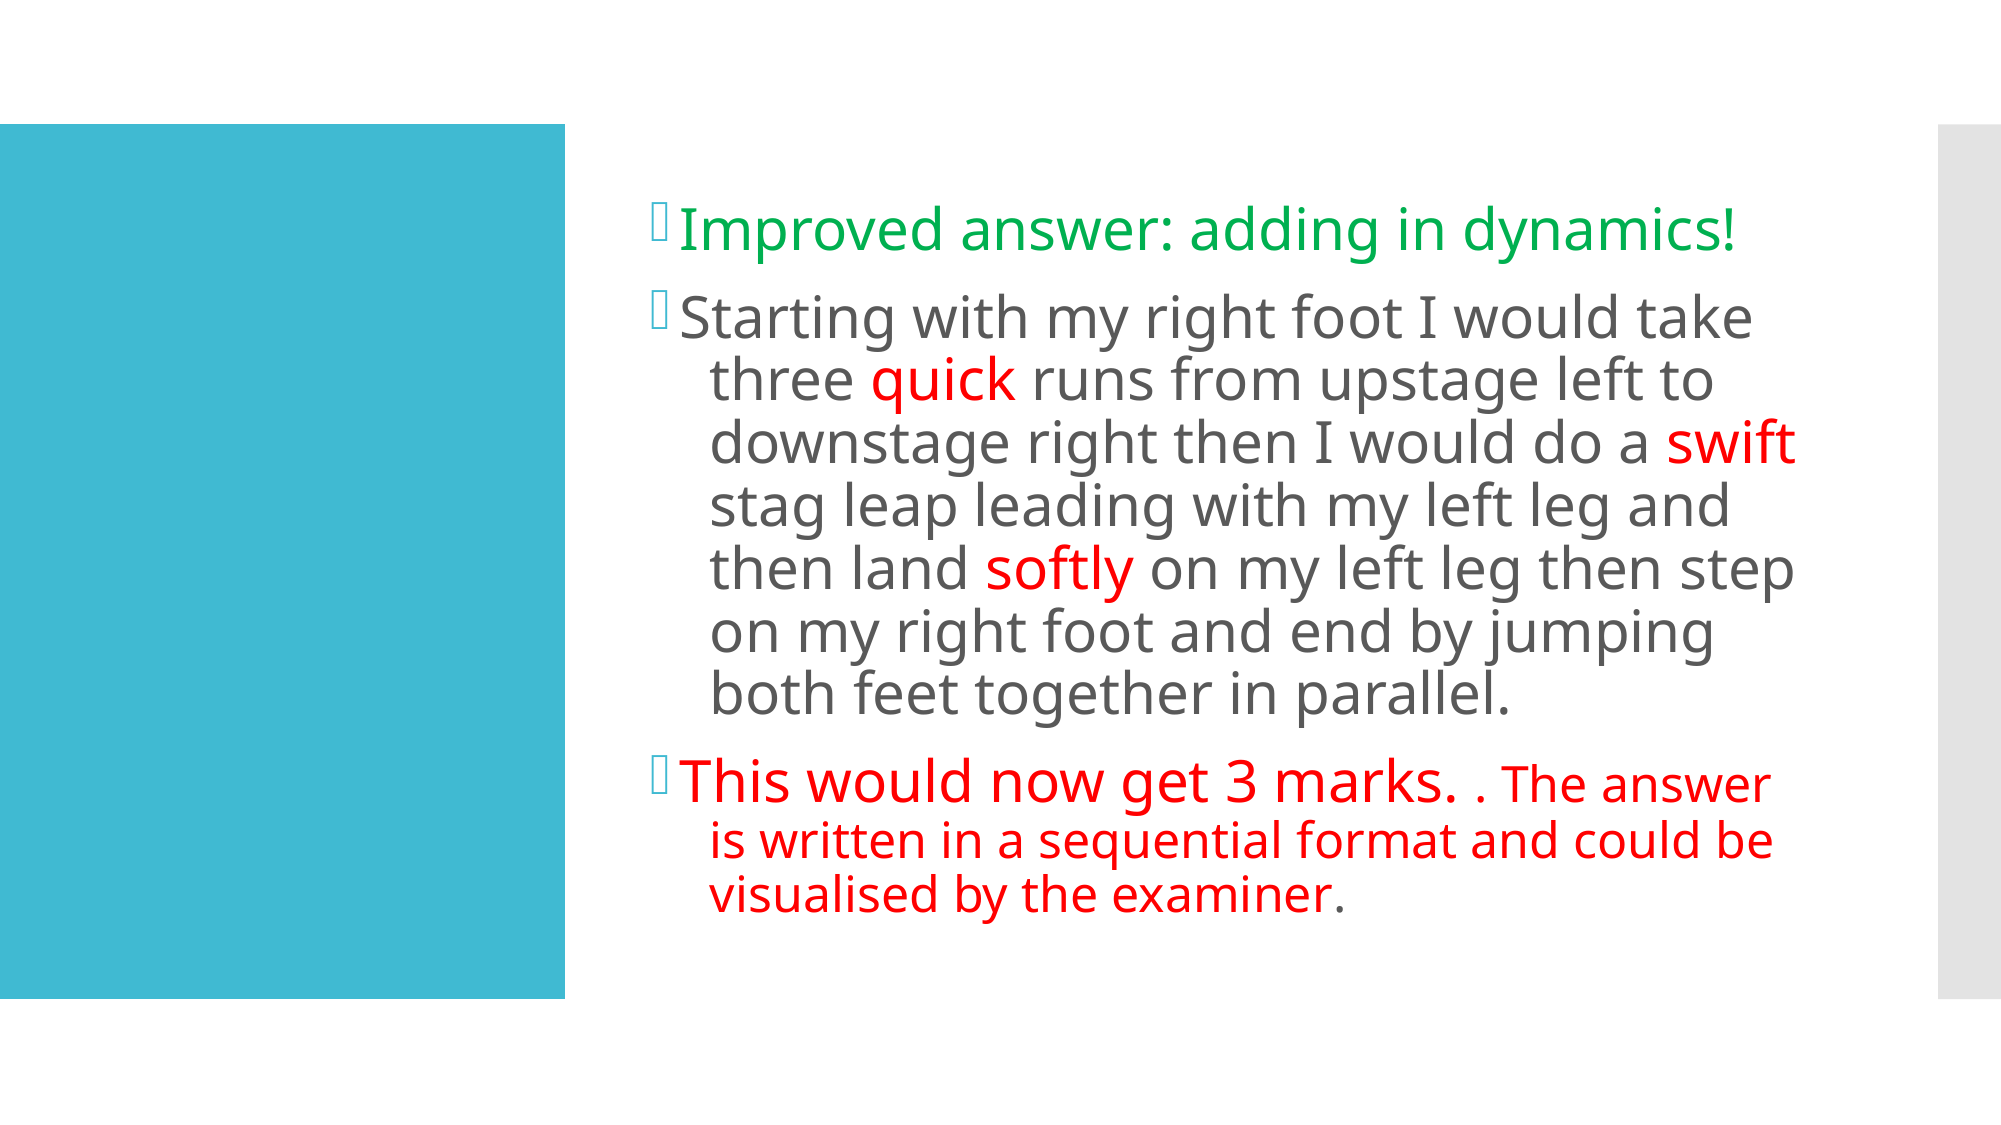

Improved answer: adding in dynamics!
Starting with my right foot I would take three quick runs from upstage left to downstage right then I would do a swift stag leap leading with my left leg and then land softly on my left leg then step on my right foot and end by jumping both feet together in parallel.
This would now get 3 marks. . The answer is written in a sequential format and could be visualised by the examiner.
#